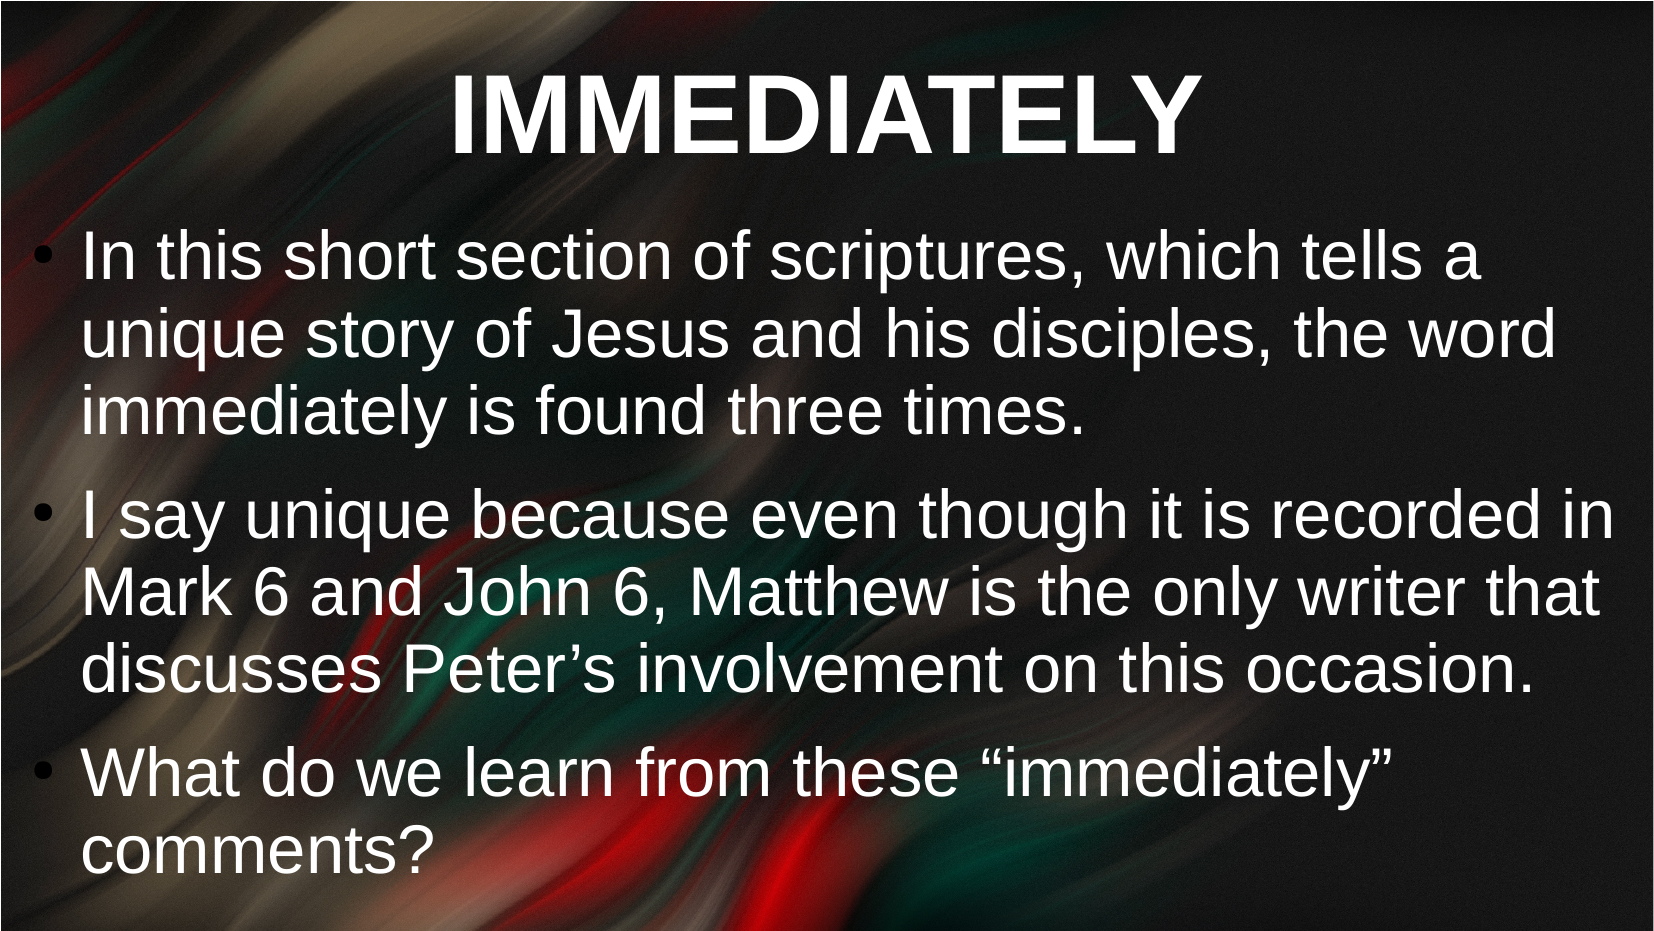

# IMMEDIATELY
In this short section of scriptures, which tells a unique story of Jesus and his disciples, the word immediately is found three times.
I say unique because even though it is recorded in Mark 6 and John 6, Matthew is the only writer that discusses Peter’s involvement on this occasion.
What do we learn from these “immediately” comments?